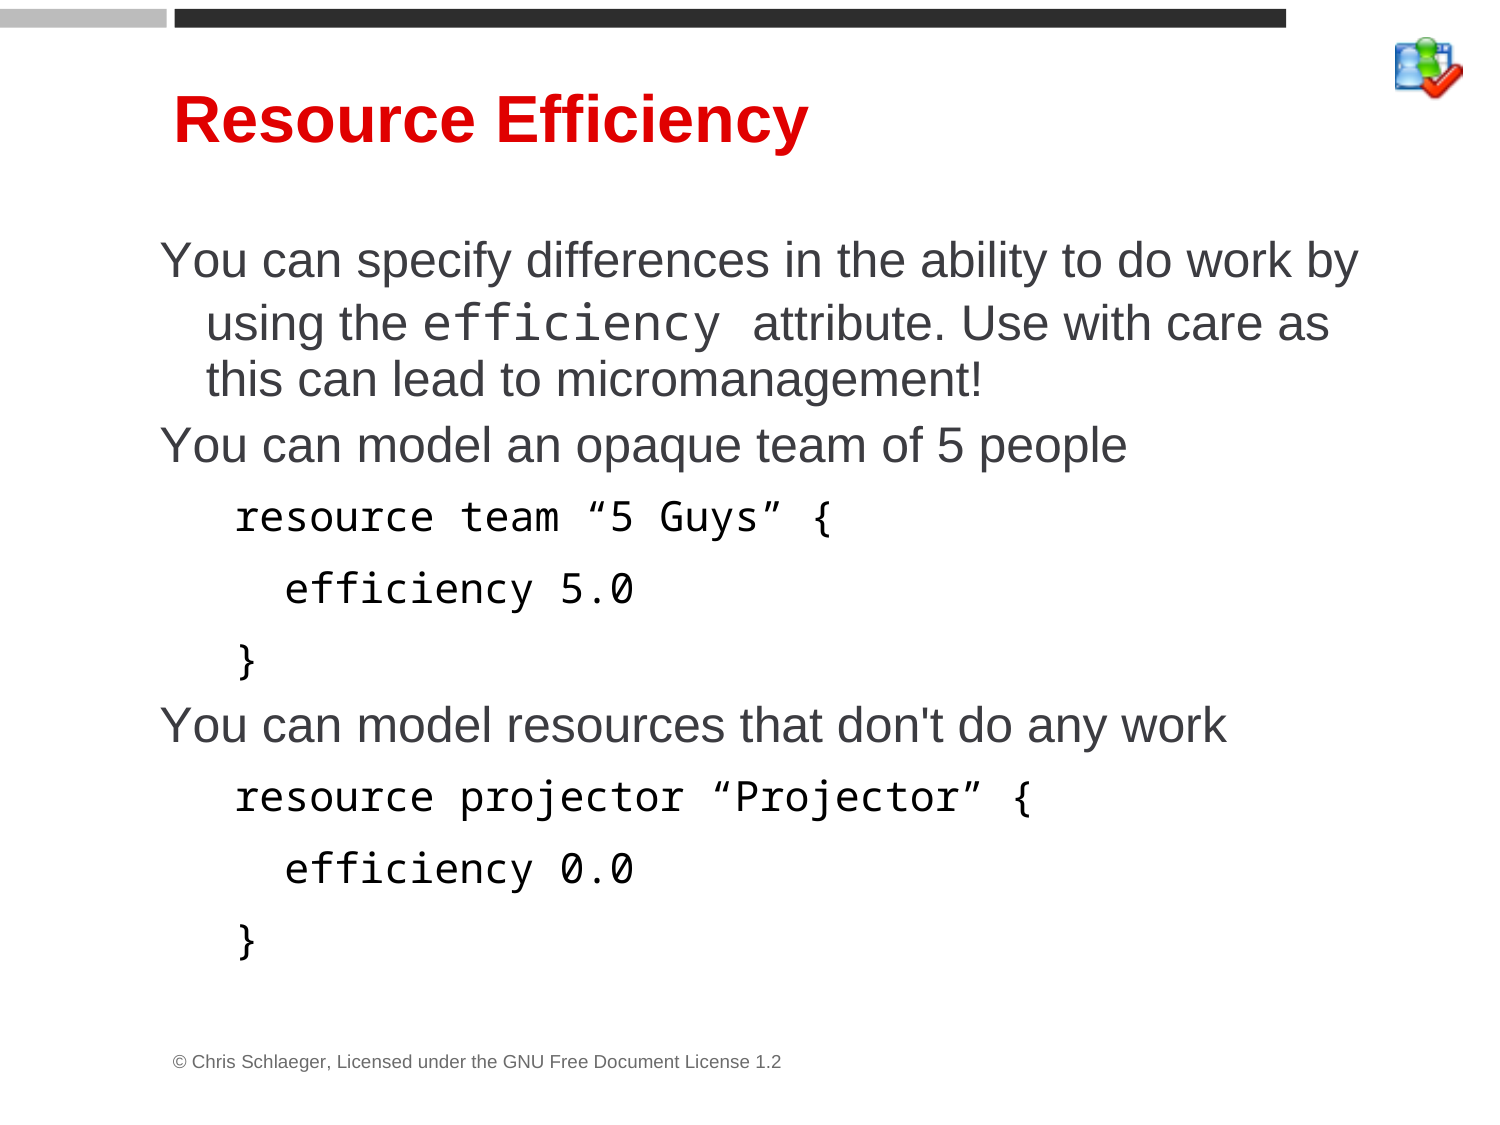

# Resource Efficiency
You can specify differences in the ability to do work by using the efficiency attribute. Use with care as this can lead to micromanagement!
You can model an opaque team of 5 people
resource team “5 Guys” {
 efficiency 5.0
}
You can model resources that don't do any work
resource projector “Projector” {
 efficiency 0.0
}